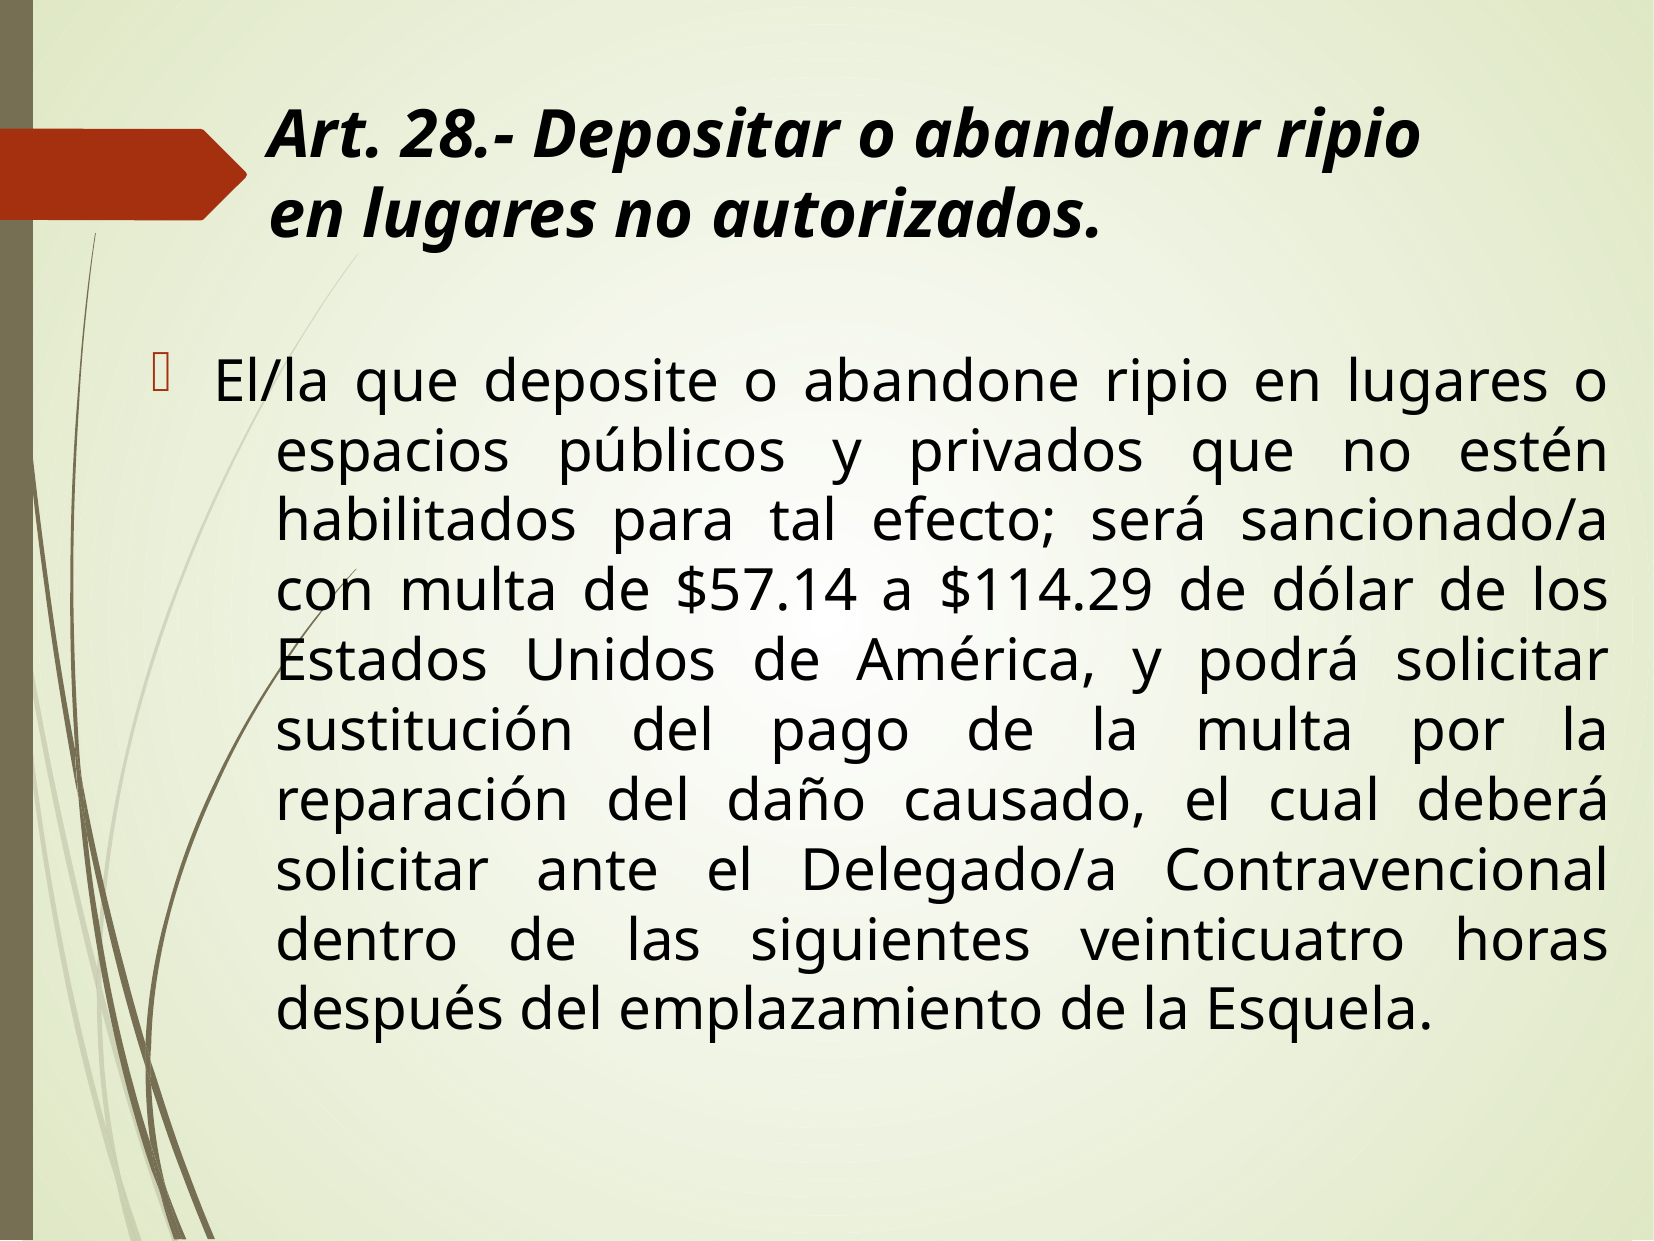

# Art. 28.- Depositar o abandonar ripio en lugares no autorizados.
El/la que deposite o abandone ripio en lugares o espacios públicos y privados que no estén habilitados para tal efecto; será sancionado/a con multa de $57.14 a $114.29 de dólar de los Estados Unidos de América, y podrá solicitar sustitución del pago de la multa por la reparación del daño causado, el cual deberá solicitar ante el Delegado/a Contravencional dentro de las siguientes veinticuatro horas después del emplazamiento de la Esquela.